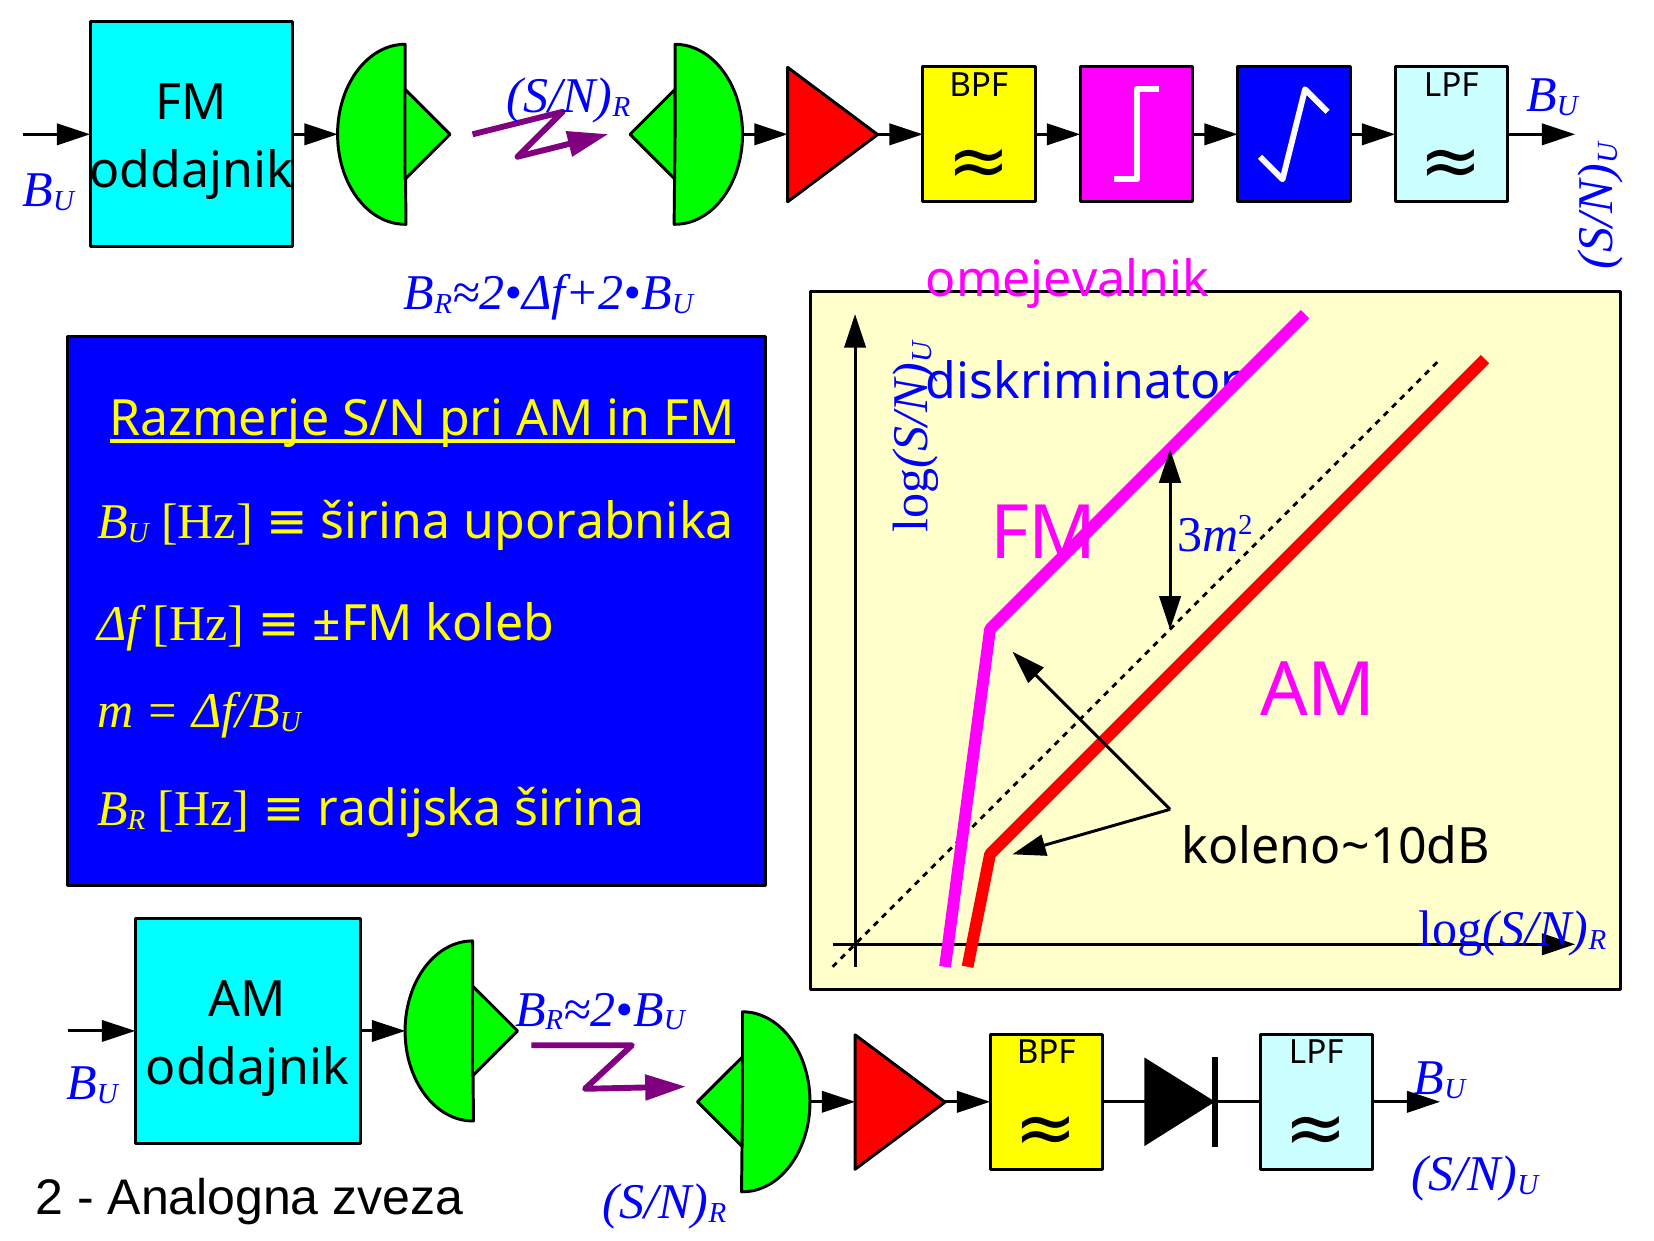

FM
oddajnik
BU
(S/N)R
BPF
≈
LPF
≈
BU
(S/N)U
omejevalnik diskriminator
BR≈2•Δf+2•BU
 Razmerje S/N pri AM in FM
BU [Hz] ≡ širina uporabnika
Δf [Hz] ≡ ±FM koleb
m = Δf/BU
BR [Hz] ≡ radijska širina
log(S/N)U
FM
3m2
AM
koleno~10dB
log(S/N)R
AM
oddajnik
BR≈2•BU
BU
BU
BPF
≈
LPF
≈
(S/N)U
(S/N)R
2 - Analogna zveza